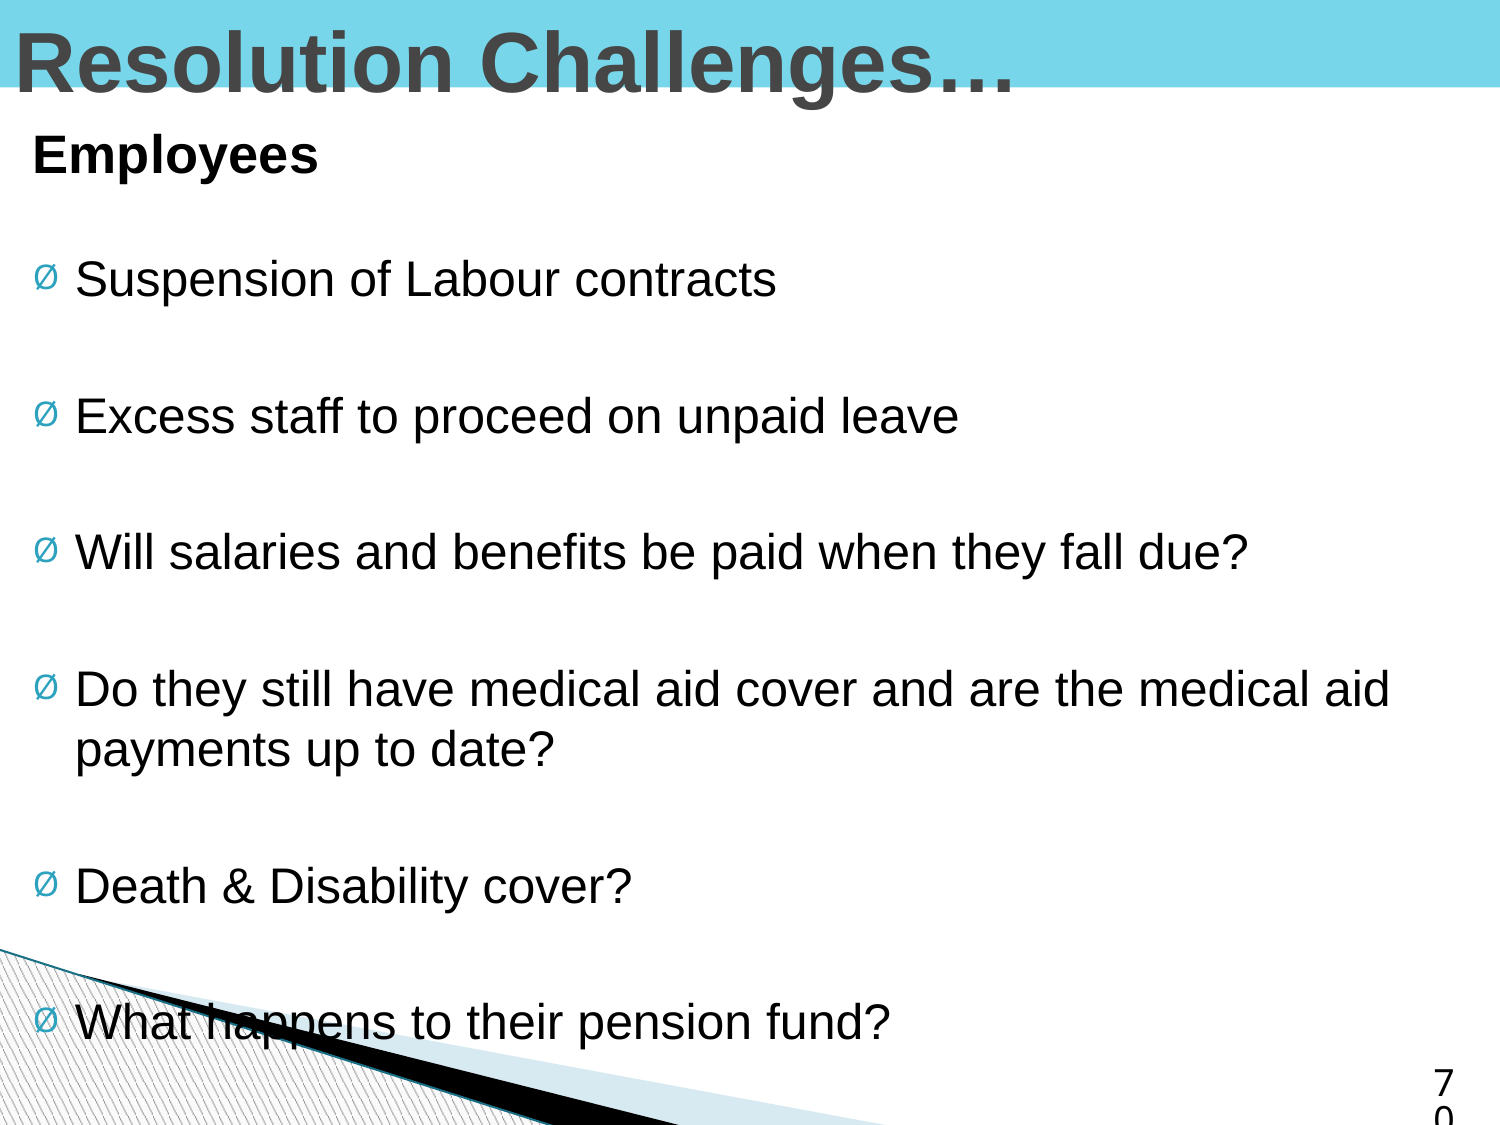

Resolution Challenges…
# Employees
Suspension of Labour contracts
Excess staff to proceed on unpaid leave
Will salaries and benefits be paid when they fall due?
Do they still have medical aid cover and are the medical aid payments up to date?
Death & Disability cover?
What happens to their pension fund?
Is there money to pay retrenchment package? Will the bank survive?